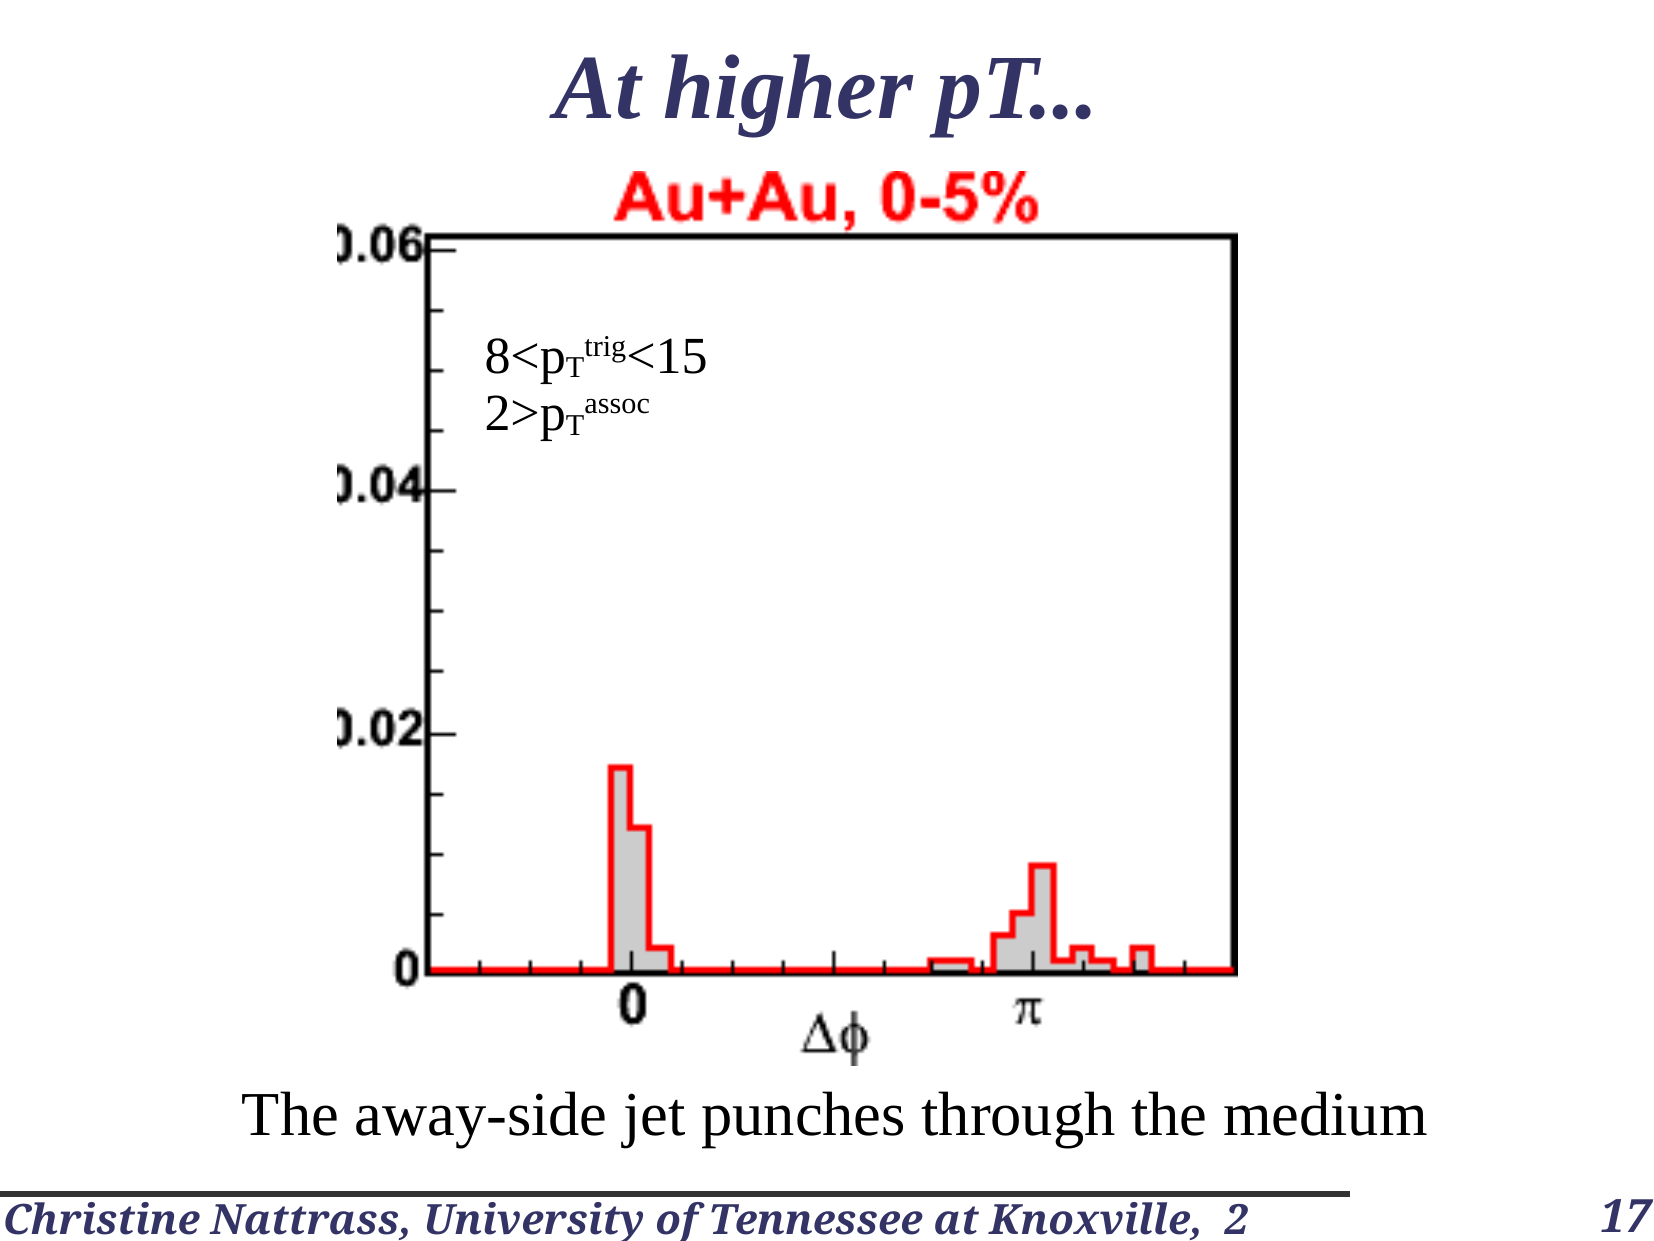

# At higher pT...
8<pTtrig<15
2>pTassoc
The away-side jet punches through the medium